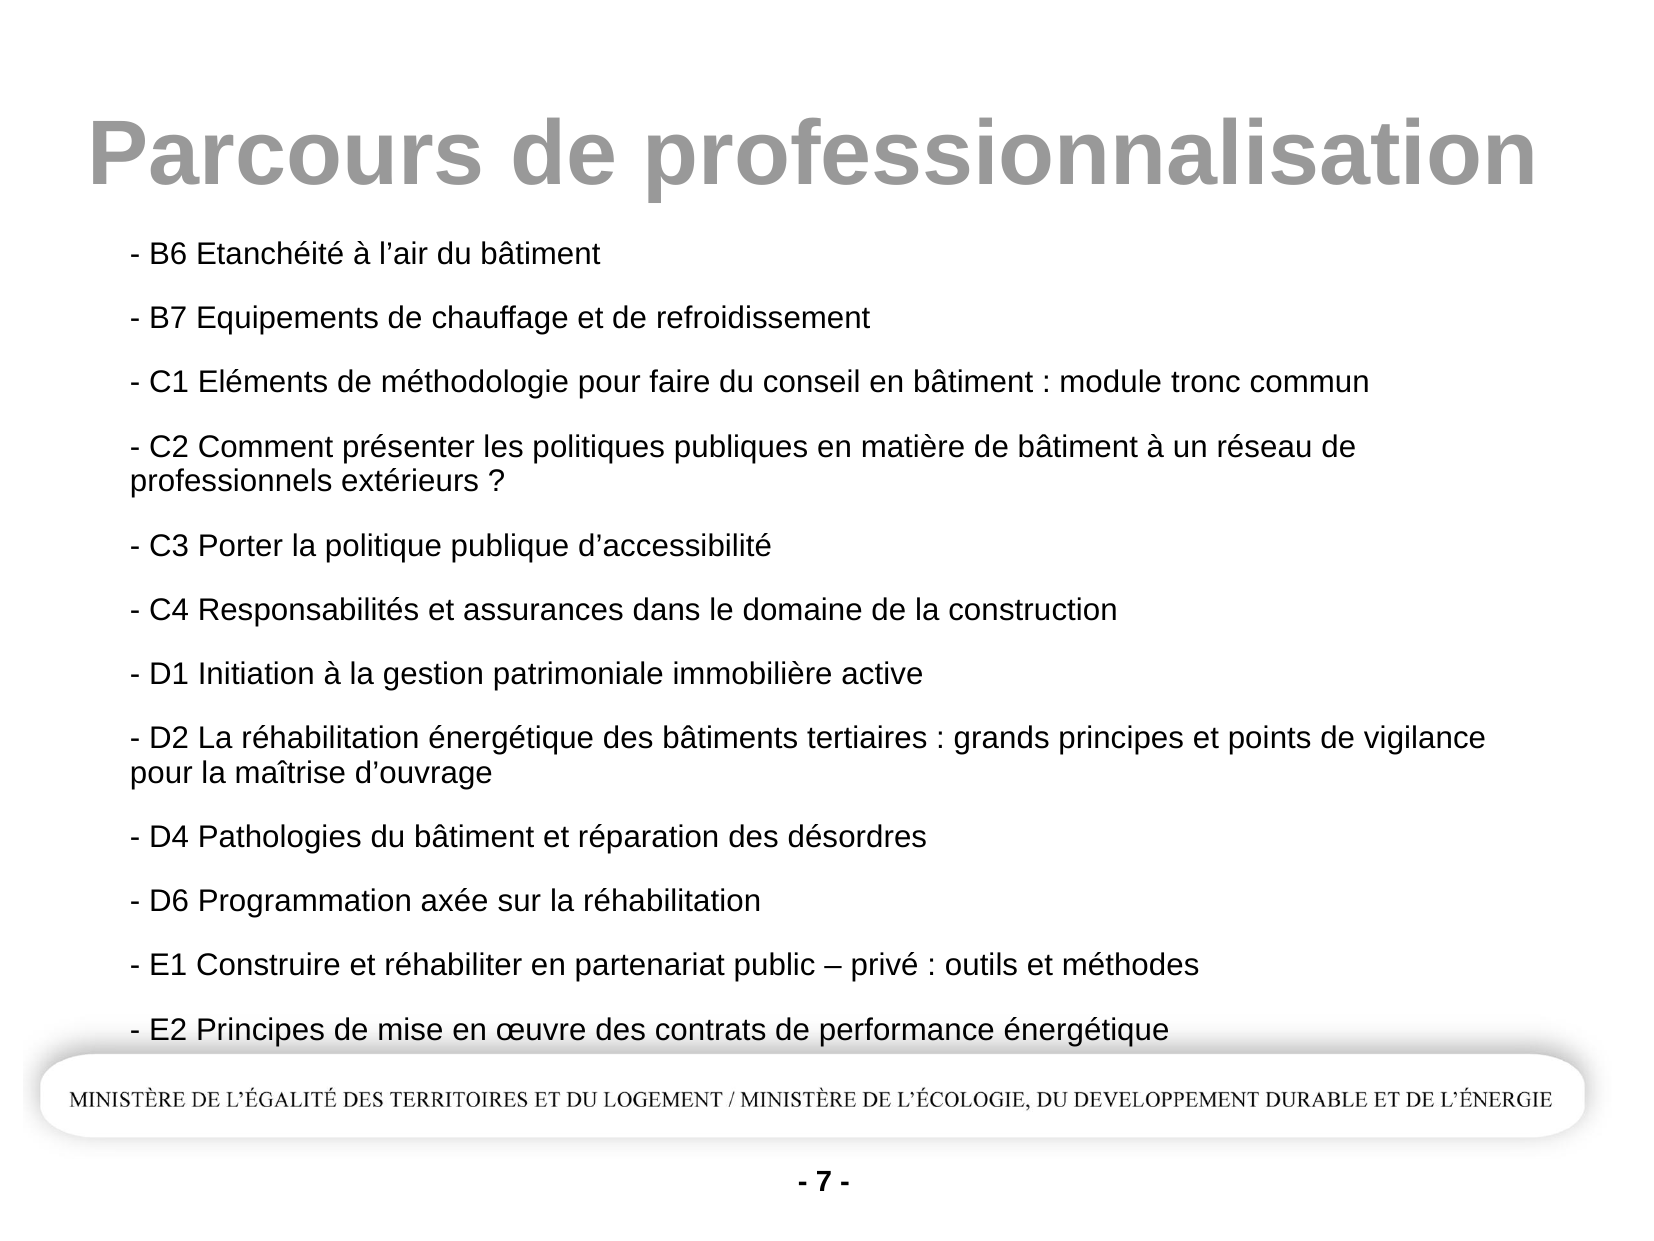

# Parcours de professionnalisation
- B6 Etanchéité à l’air du bâtiment
- B7 Equipements de chauffage et de refroidissement
- C1 Eléments de méthodologie pour faire du conseil en bâtiment : module tronc commun
- C2 Comment présenter les politiques publiques en matière de bâtiment à un réseau de professionnels extérieurs ?
- C3 Porter la politique publique d’accessibilité
- C4 Responsabilités et assurances dans le domaine de la construction
- D1 Initiation à la gestion patrimoniale immobilière active
- D2 La réhabilitation énergétique des bâtiments tertiaires : grands principes et points de vigilance pour la maîtrise d’ouvrage
- D4 Pathologies du bâtiment et réparation des désordres
- D6 Programmation axée sur la réhabilitation
- E1 Construire et réhabiliter en partenariat public – privé : outils et méthodes
- E2 Principes de mise en œuvre des contrats de performance énergétique